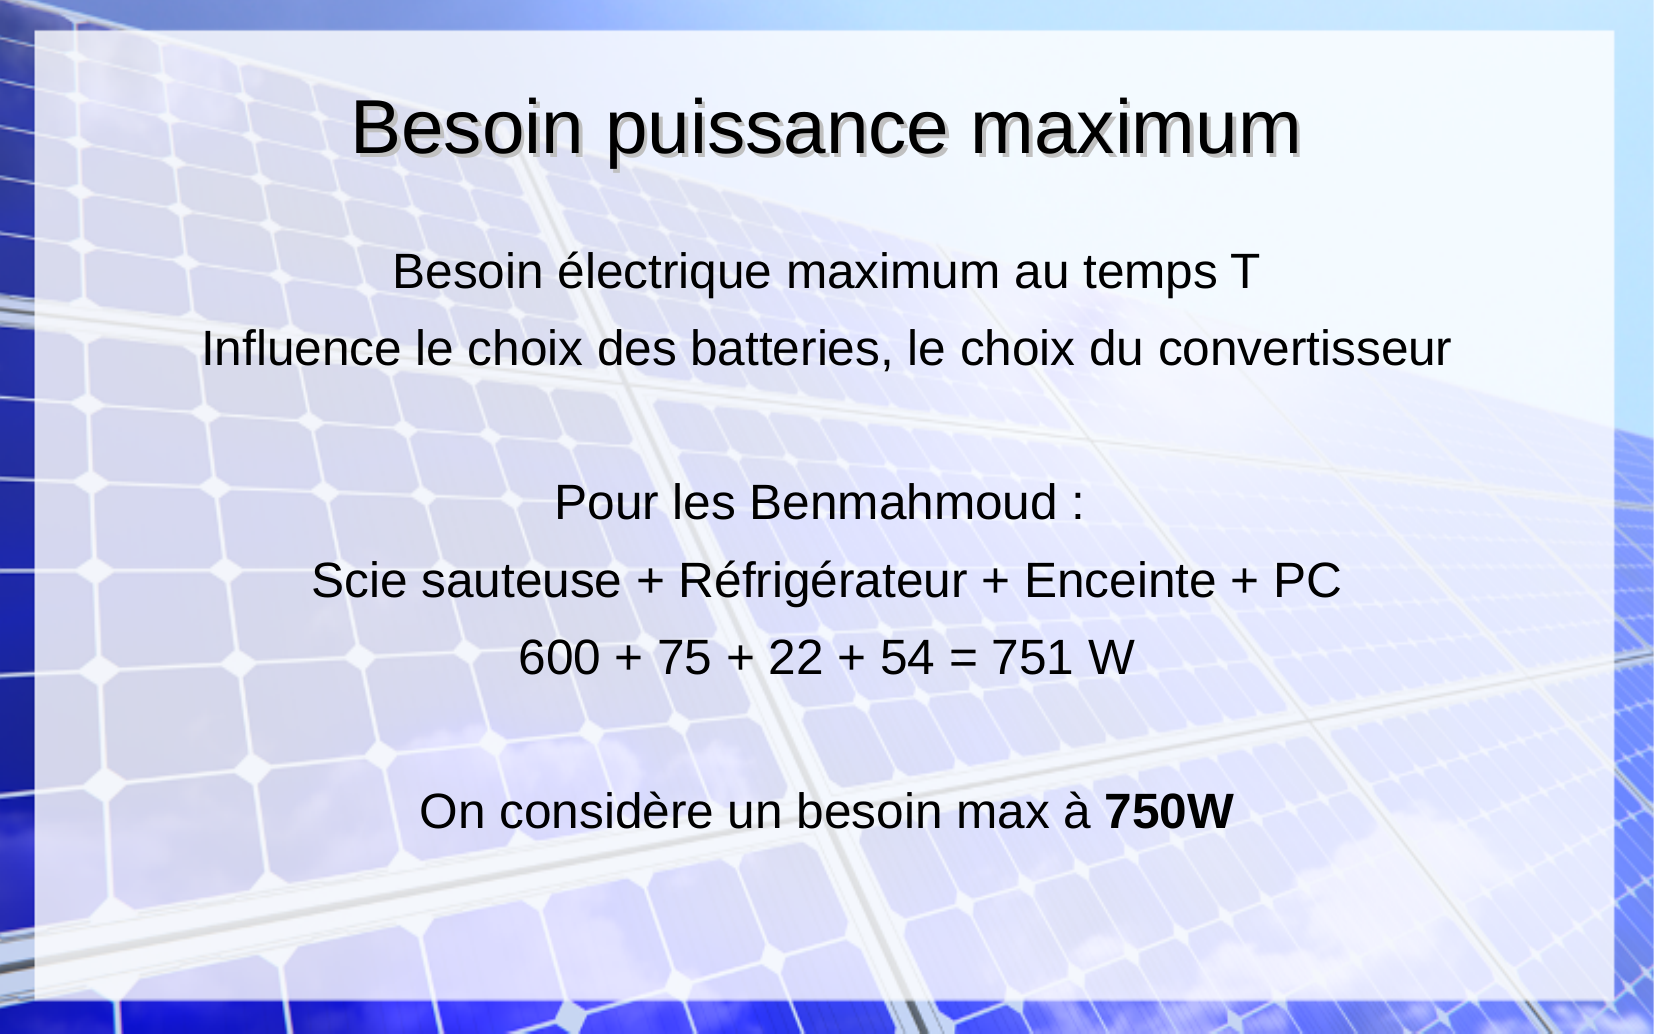

# Besoin puissance maximum
Besoin électrique maximum au temps T
Influence le choix des batteries, le choix du convertisseur
Pour les Benmahmoud :
Scie sauteuse + Réfrigérateur + Enceinte + PC
600 + 75 + 22 + 54 = 751 W
On considère un besoin max à 750W